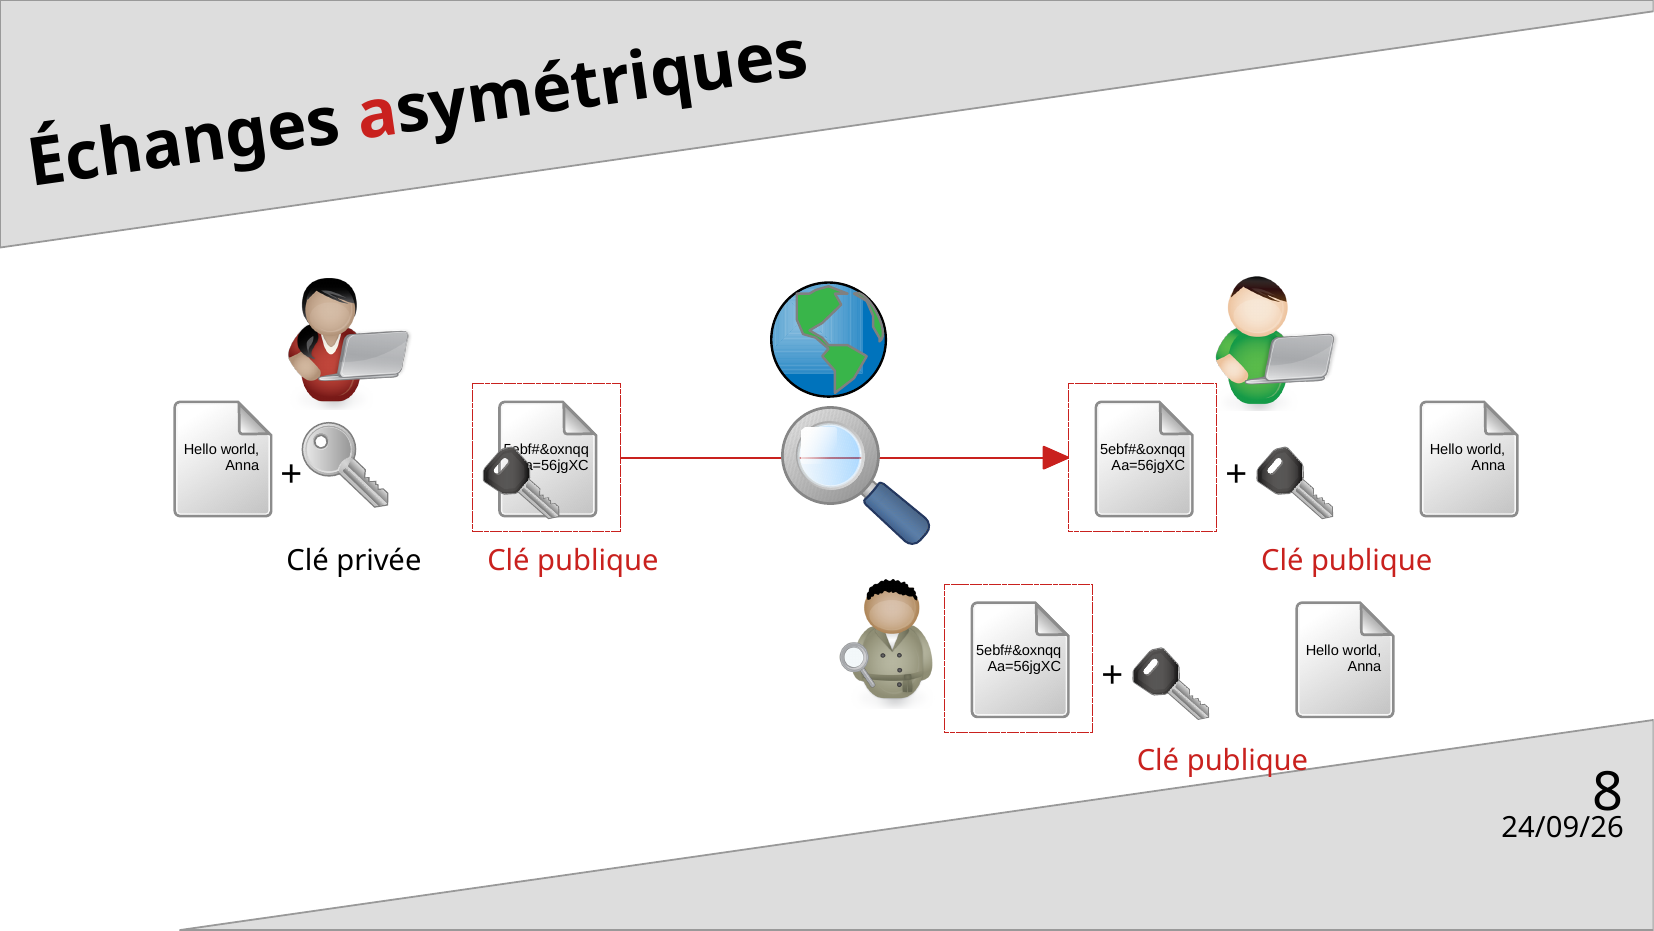

# Échanges asymétriques
Hello world,
Anna
5ebf#&oxnqq
Aa=56jgXC
5ebf#&oxnqq
Aa=56jgXC
Hello world,
Anna
Clé privée
Clé publique
Clé publique
+
+
5ebf#&oxnqq
Aa=56jgXC
Hello world,
Anna
Clé publique
+
8